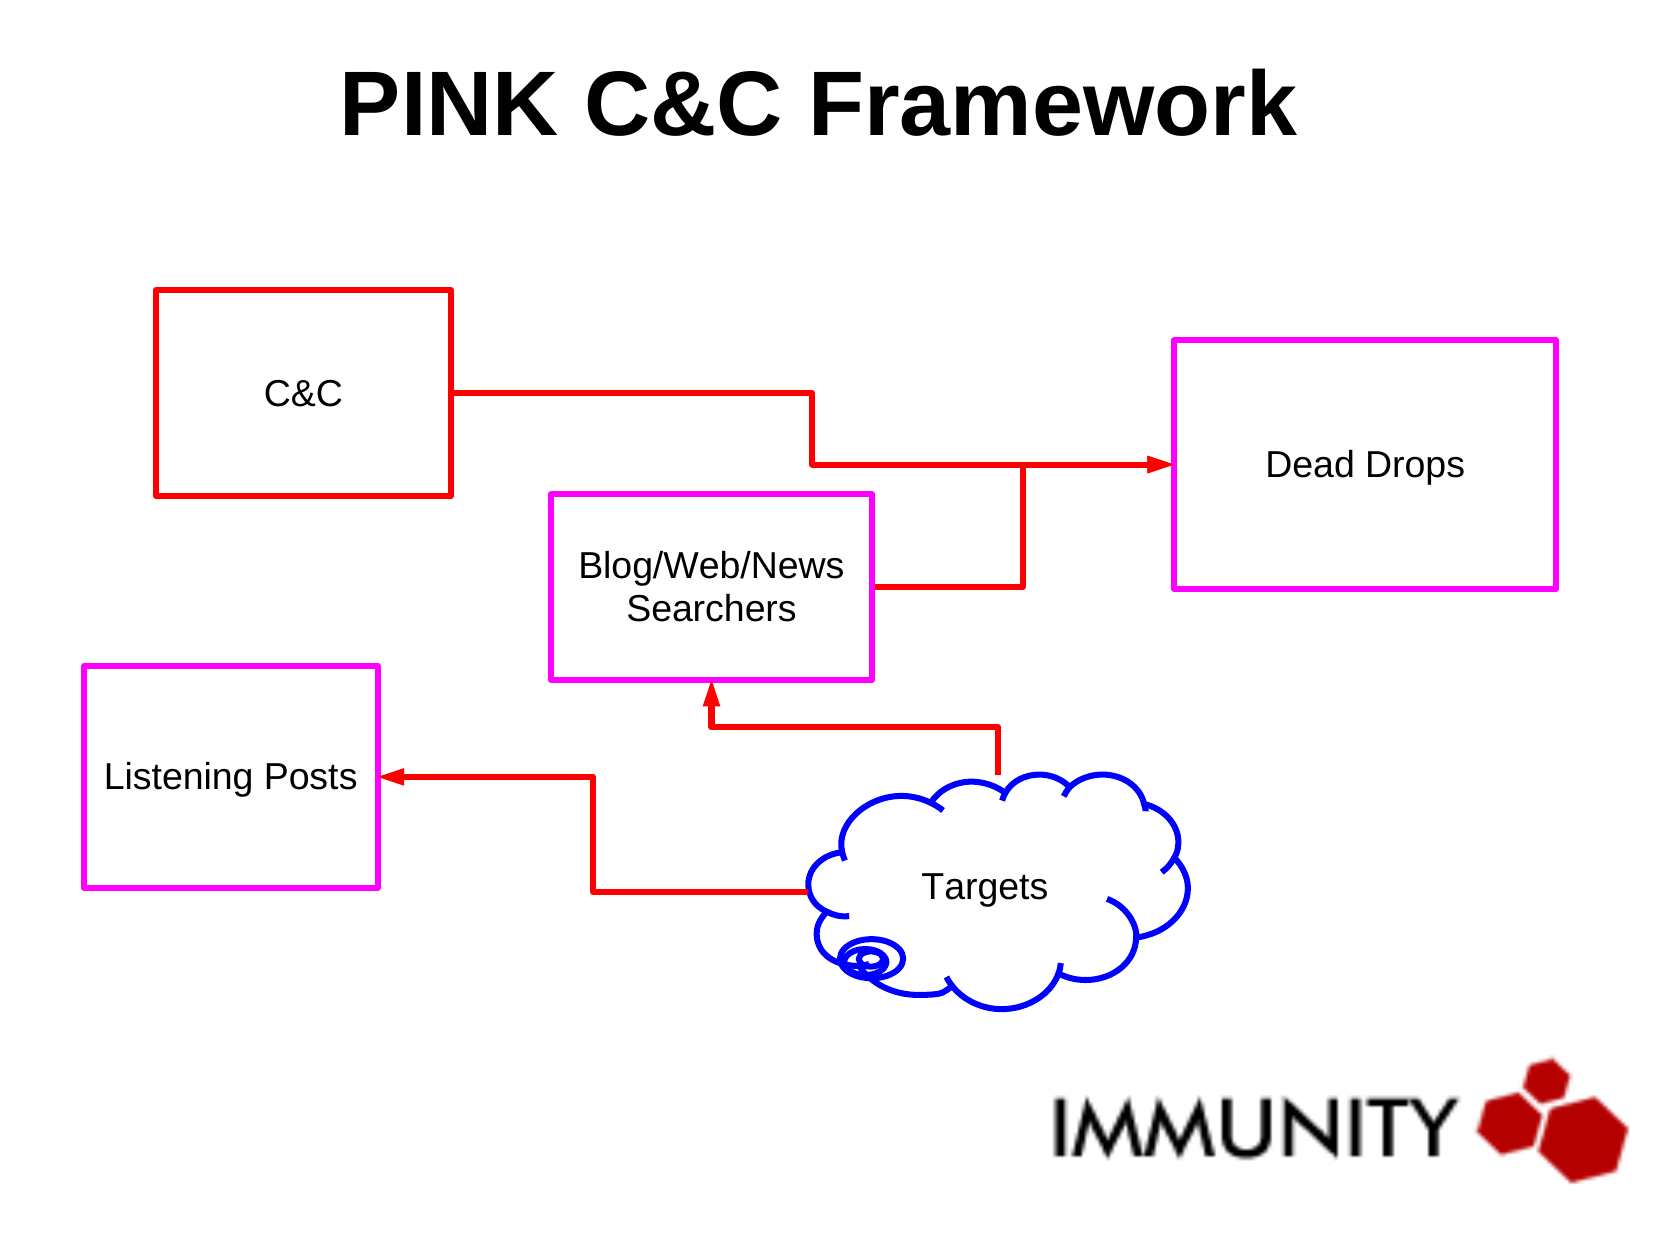

# PINK C&C Framework
C&C
Dead Drops
Blog/Web/News
Searchers
Listening Posts
Targets